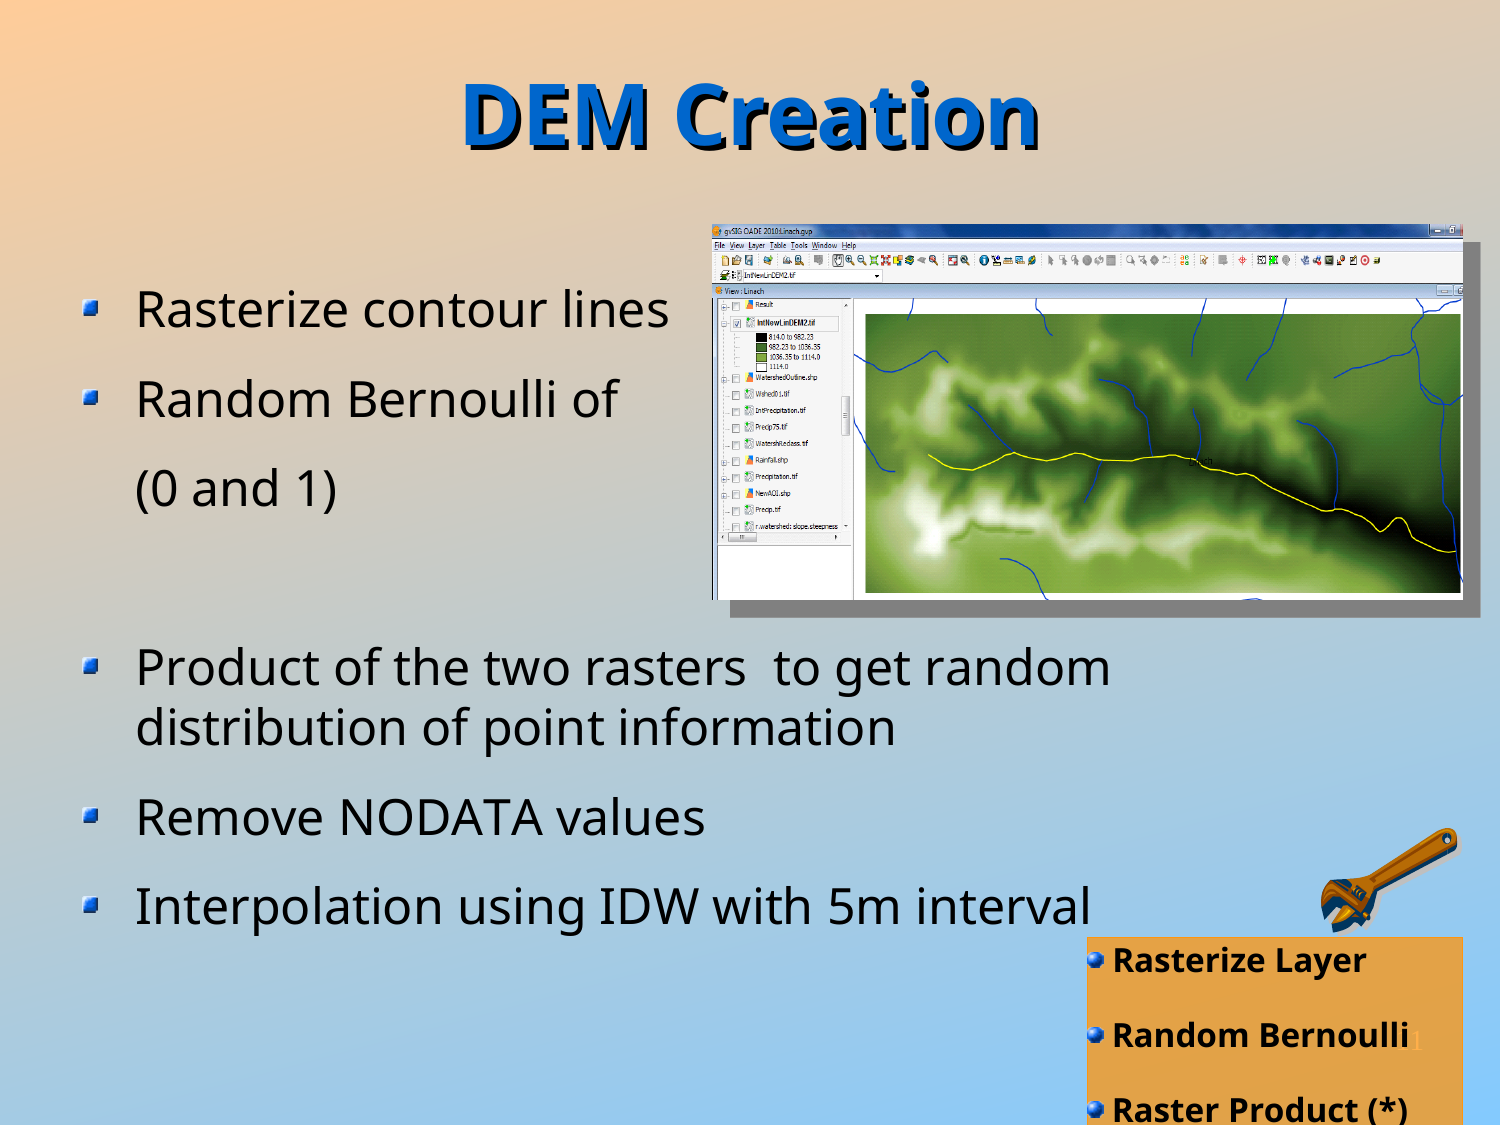

# DEM Creation
Rasterize contour lines
Random Bernoulli of
(0 and 1)
Product of the two rasters to get random distribution of point information
Remove NODATA values
Interpolation using IDW with 5m interval
 Rasterize Layer
 Random Bernoulli
 Raster Product (*)
11